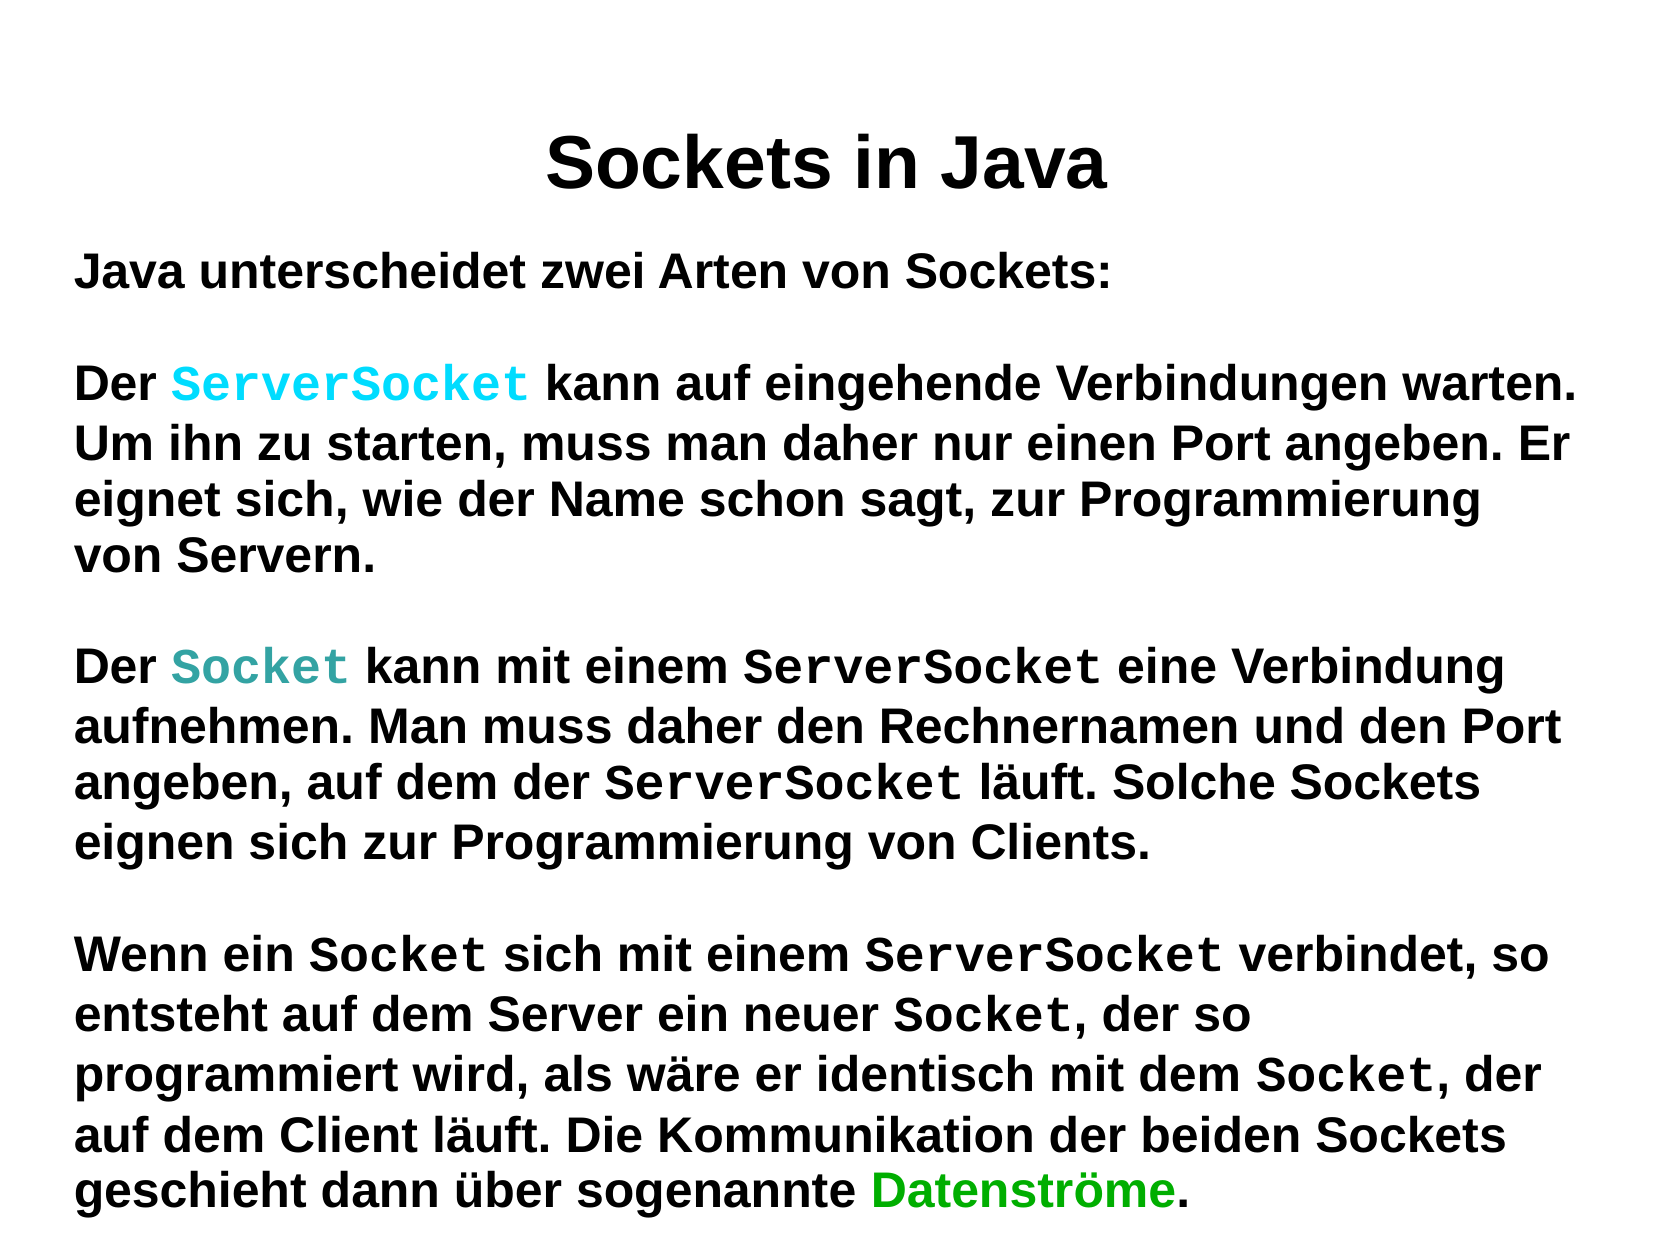

# Sockets in Java
Java unterscheidet zwei Arten von Sockets:
Der ServerSocket kann auf eingehende Verbindungen warten. Um ihn zu starten, muss man daher nur einen Port angeben. Er eignet sich, wie der Name schon sagt, zur Programmierung von Servern.
Der Socket kann mit einem ServerSocket eine Verbindung aufnehmen. Man muss daher den Rechnernamen und den Port angeben, auf dem der ServerSocket läuft. Solche Sockets eignen sich zur Programmierung von Clients.
Wenn ein Socket sich mit einem ServerSocket verbindet, so entsteht auf dem Server ein neuer Socket, der so programmiert wird, als wäre er identisch mit dem Socket, der auf dem Client läuft. Die Kommunikation der beiden Sockets geschieht dann über sogenannte Datenströme.